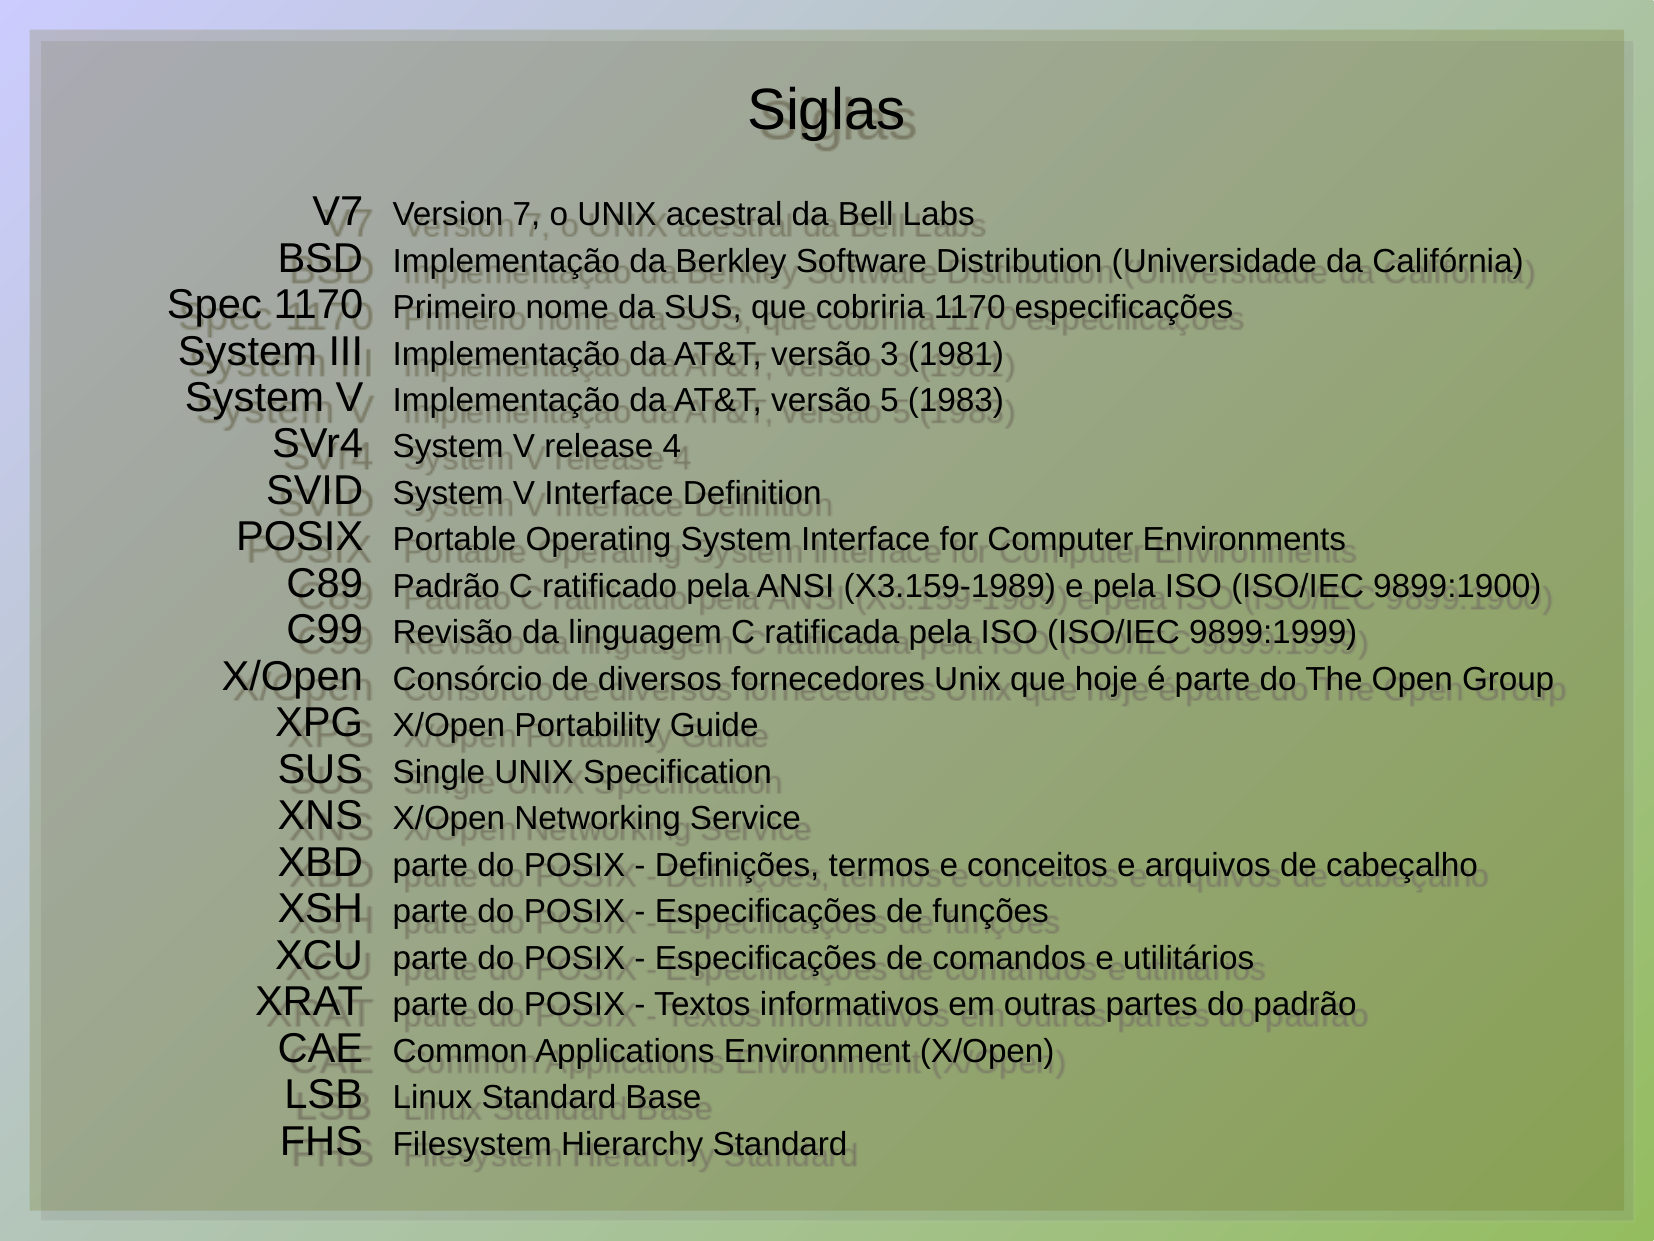

Siglas
	V7	Version 7, o UNIX acestral da Bell Labs
	BSD	Implementação da Berkley Software Distribution (Universidade da Califórnia)
	Spec 1170	Primeiro nome da SUS, que cobriria 1170 especificações
	System III	Implementação da AT&T, versão 3 (1981)
	System V	Implementação da AT&T, versão 5 (1983)
	SVr4	System V release 4
	SVID	System V Interface Definition
	POSIX	Portable Operating System Interface for Computer Environments
	C89	Padrão C ratificado pela ANSI (X3.159-1989) e pela ISO (ISO/IEC 9899:1900)
	C99	Revisão da linguagem C ratificada pela ISO (ISO/IEC 9899:1999)
	X/Open	Consórcio de diversos fornecedores Unix que hoje é parte do The Open Group
	XPG	X/Open Portability Guide
	SUS	Single UNIX Specification
	XNS	X/Open Networking Service
	XBD	parte do POSIX - Definições, termos e conceitos e arquivos de cabeçalho
	XSH	parte do POSIX - Especificações de funções
	XCU	parte do POSIX - Especificações de comandos e utilitários
	XRAT	parte do POSIX - Textos informativos em outras partes do padrão
	CAE	Common Applications Environment (X/Open)
	LSB	Linux Standard Base
	FHS	Filesystem Hierarchy Standard